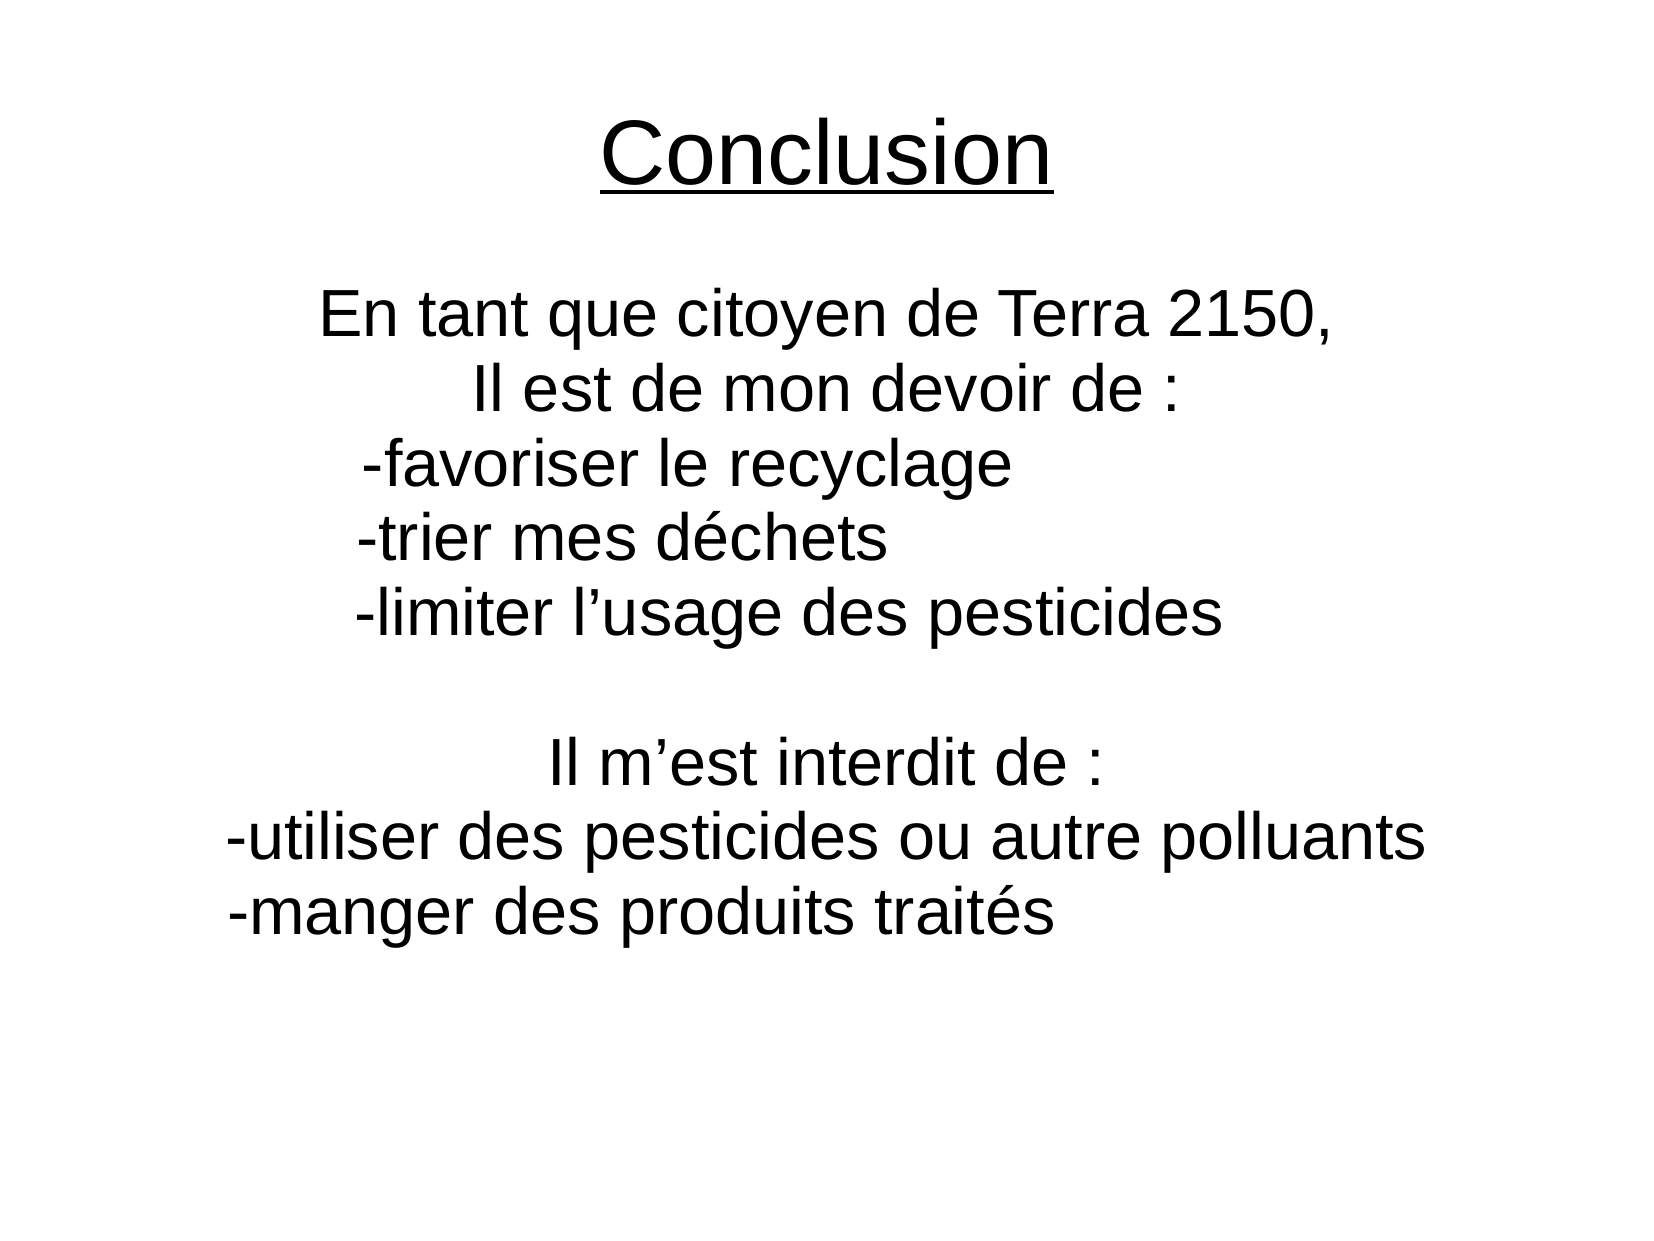

# Conclusion
En tant que citoyen de Terra 2150,
Il est de mon devoir de :
-favoriser le recyclage
 -trier mes déchets
-limiter l’usage des pesticides
Il m’est interdit de :
-utiliser des pesticides ou autre polluants
-manger des produits traités